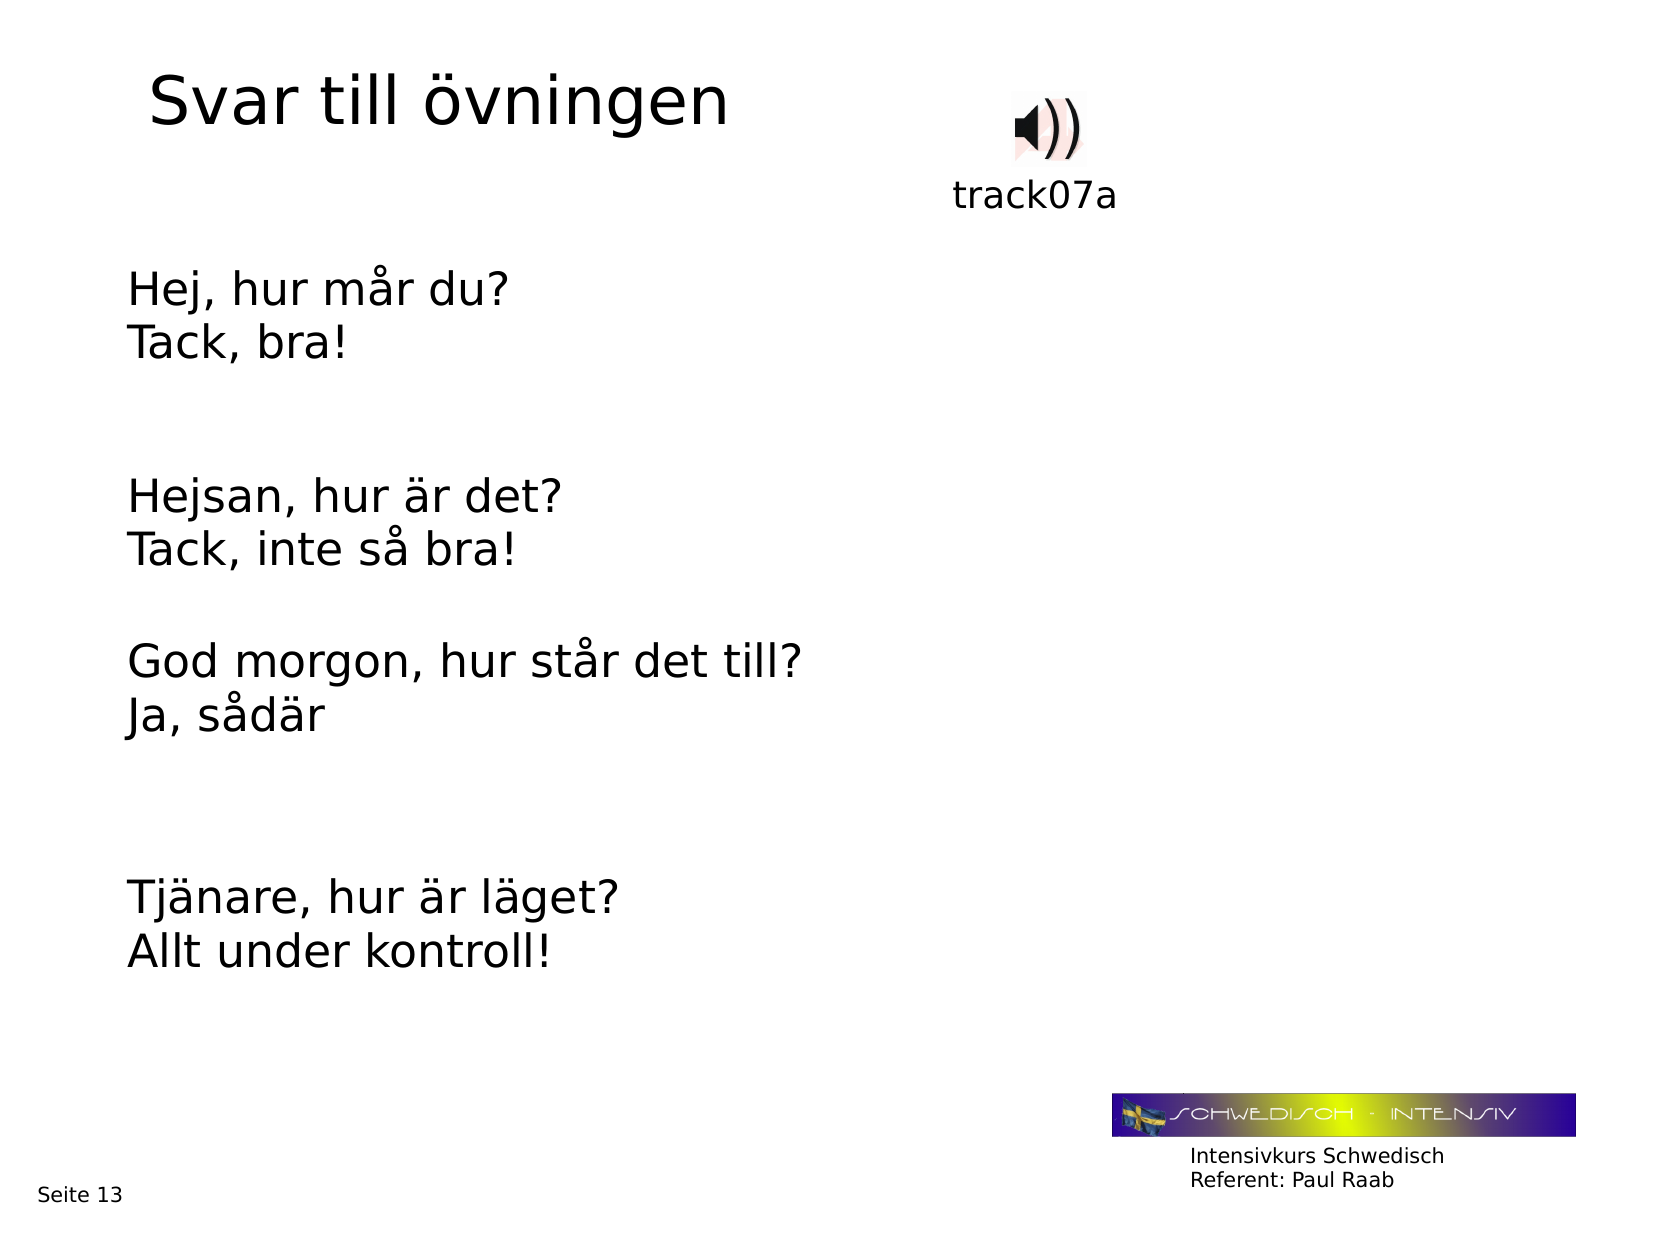

Svar till övningen
track07a
Hej, hur mår du?
Tack, bra!
Hejsan, hur är det?
Tack, inte så bra!
God morgon, hur står det till?
Ja, sådär
Tjänare, hur är läget?
Allt under kontroll!